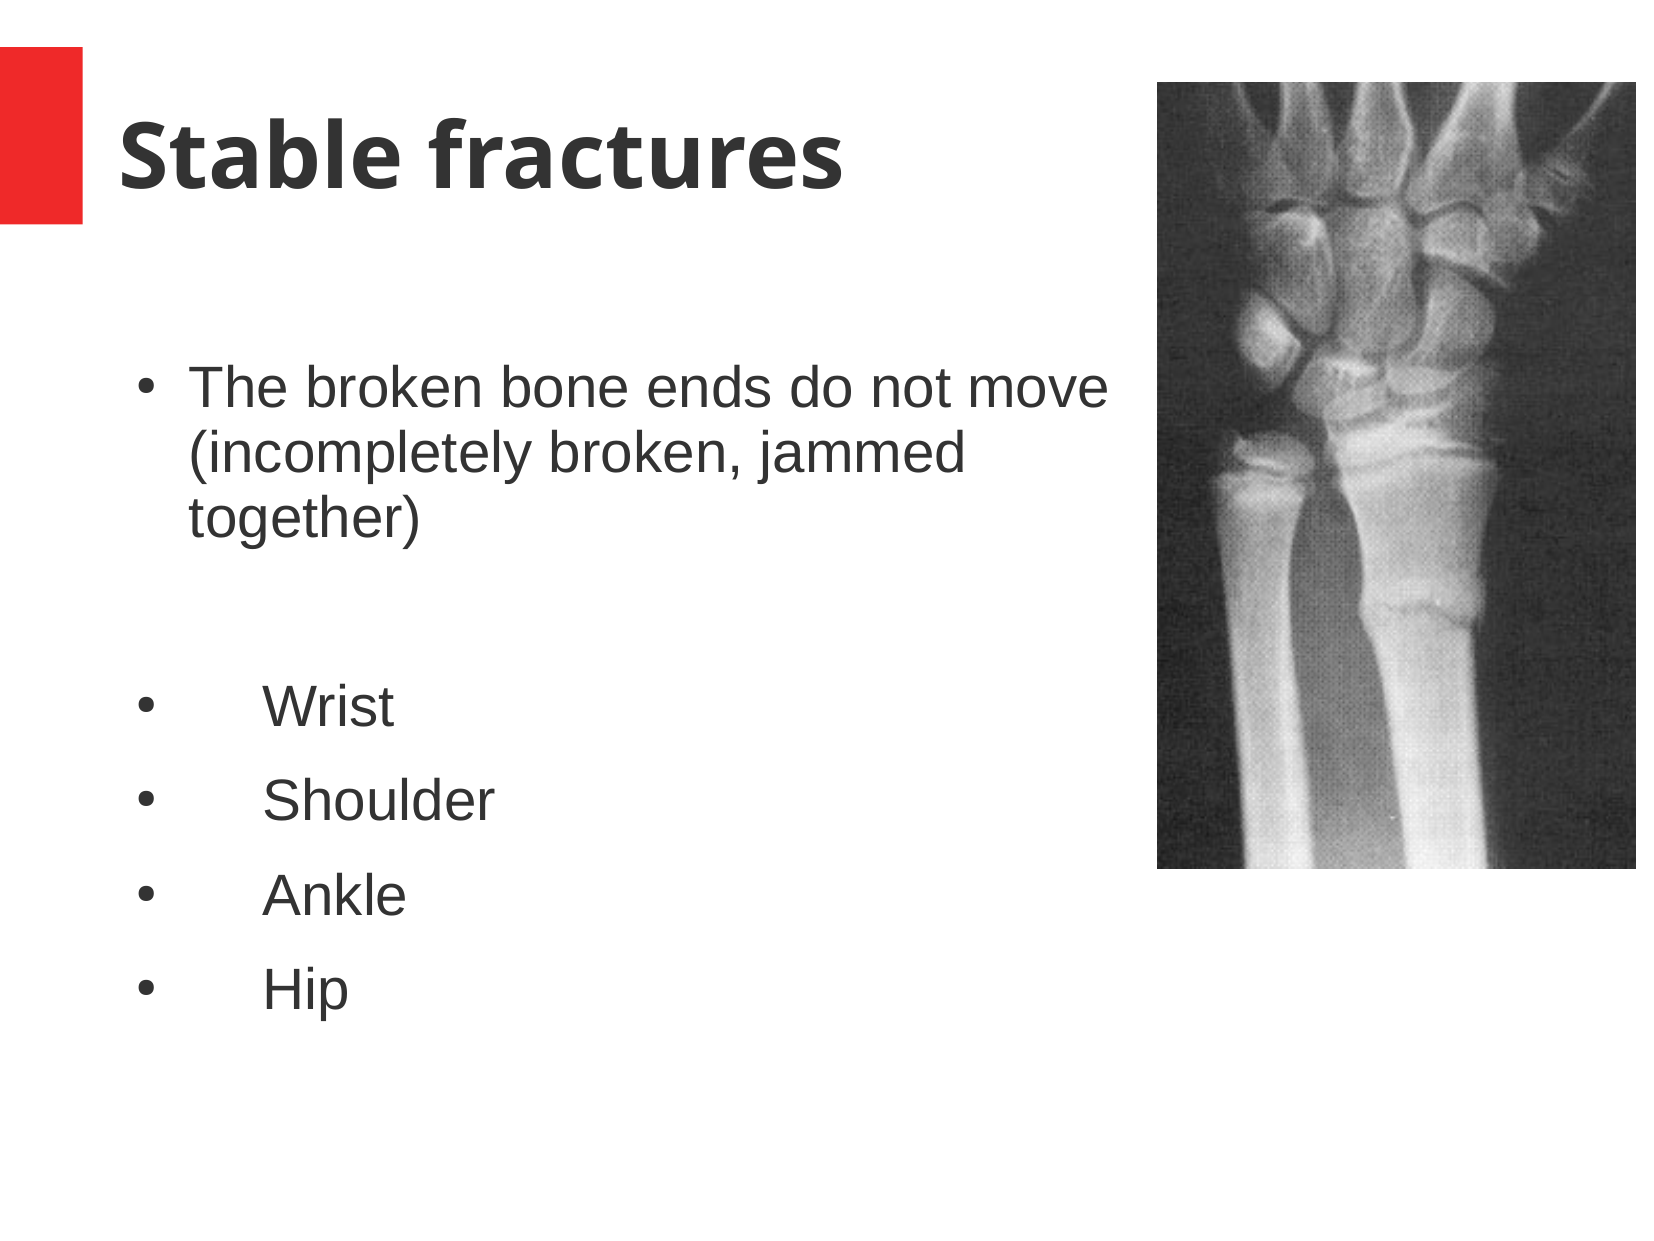

# Stable fractures
The broken bone ends do not move
(incompletely broken, jammed
together)
	Wrist
	Shoulder
	Ankle
	Hip